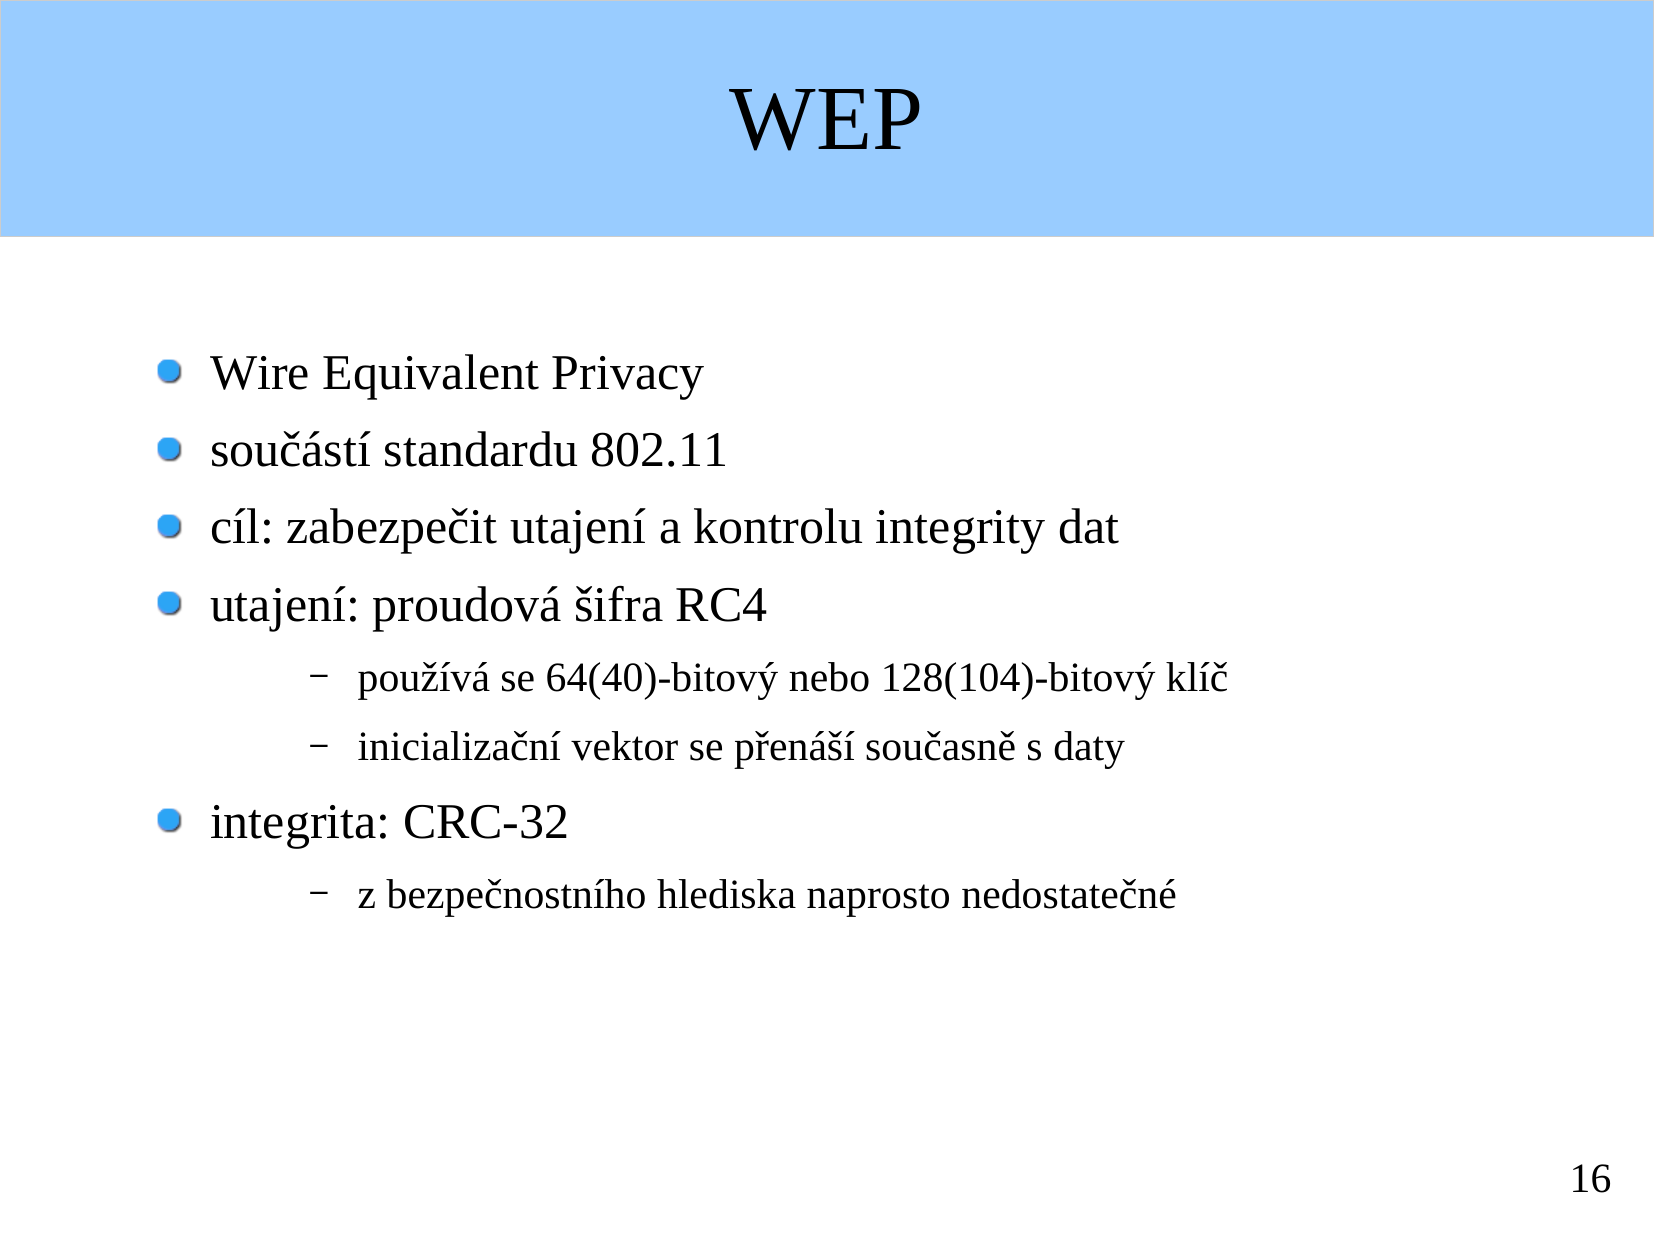

# WEP
Wire Equivalent Privacy
součástí standardu 802.11
cíl: zabezpečit utajení a kontrolu integrity dat
utajení: proudová šifra RC4
používá se 64(40)-bitový nebo 128(104)-bitový klíč
inicializační vektor se přenáší současně s daty
integrita: CRC-32
z bezpečnostního hlediska naprosto nedostatečné